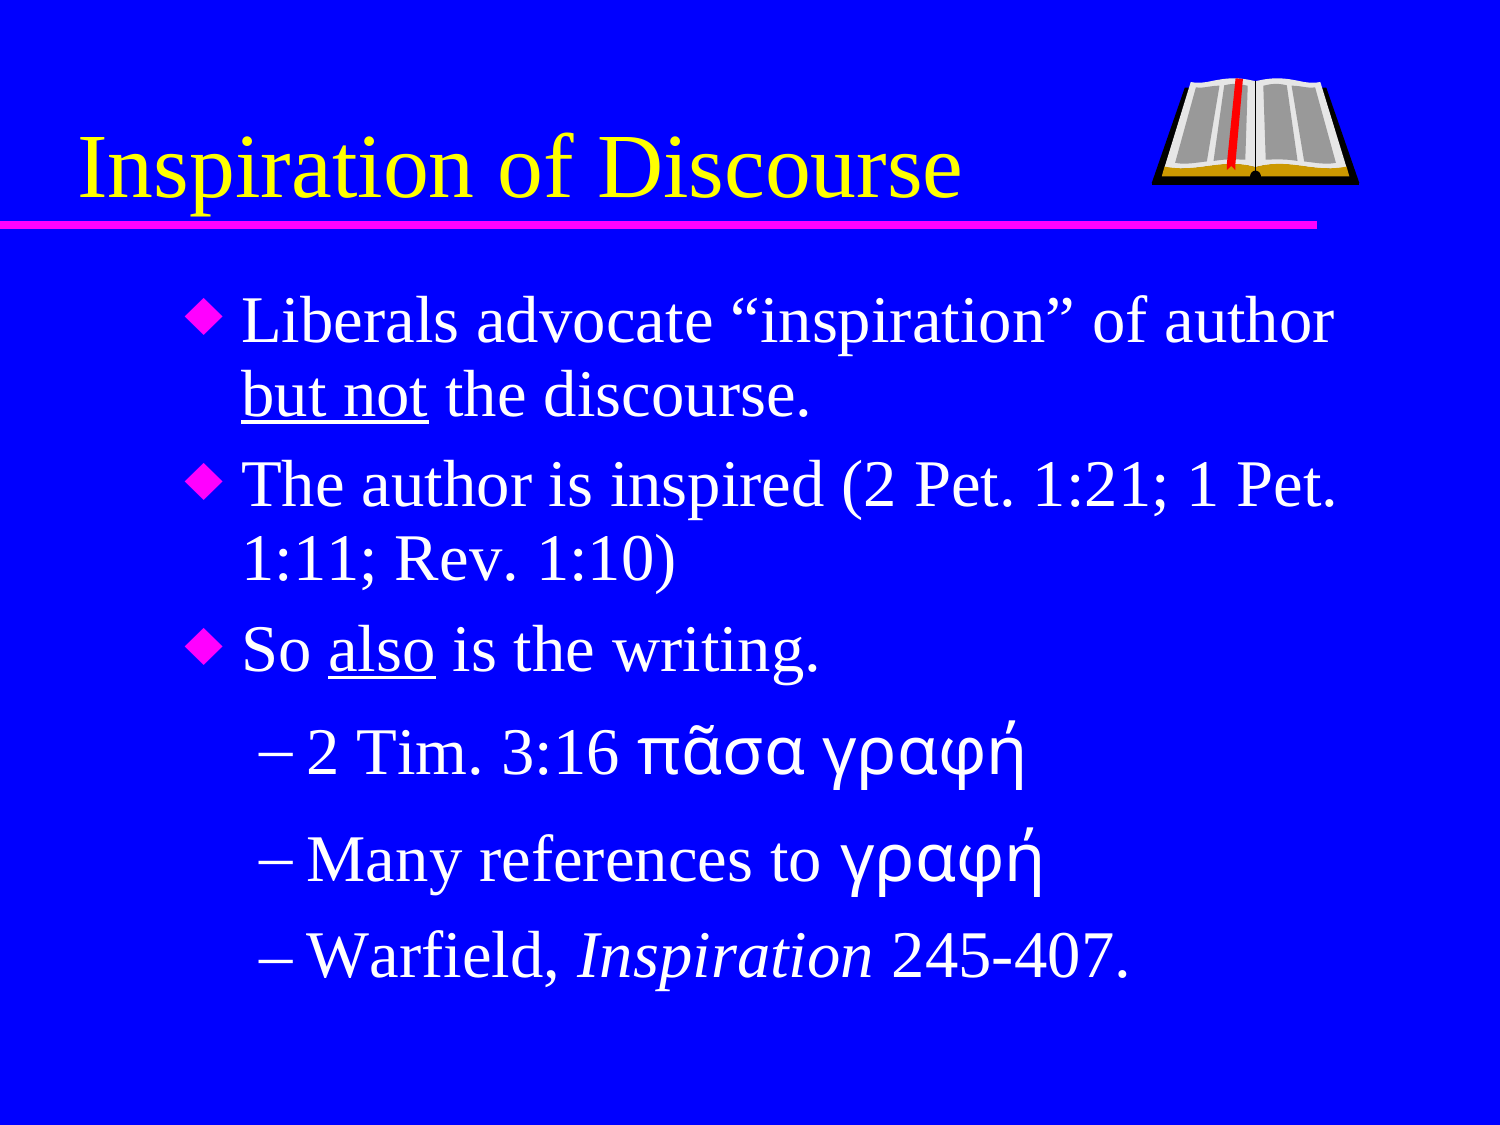

# Inspiration of Discourse
Liberals advocate “inspiration” of author but not the discourse.
The author is inspired (2 Pet. 1:21; 1 Pet. 1:11; Rev. 1:10)
So also is the writing.
2 Tim. 3:16 πᾶσα γραφή
Many references to γραφή
Warfield, Inspiration 245-407.